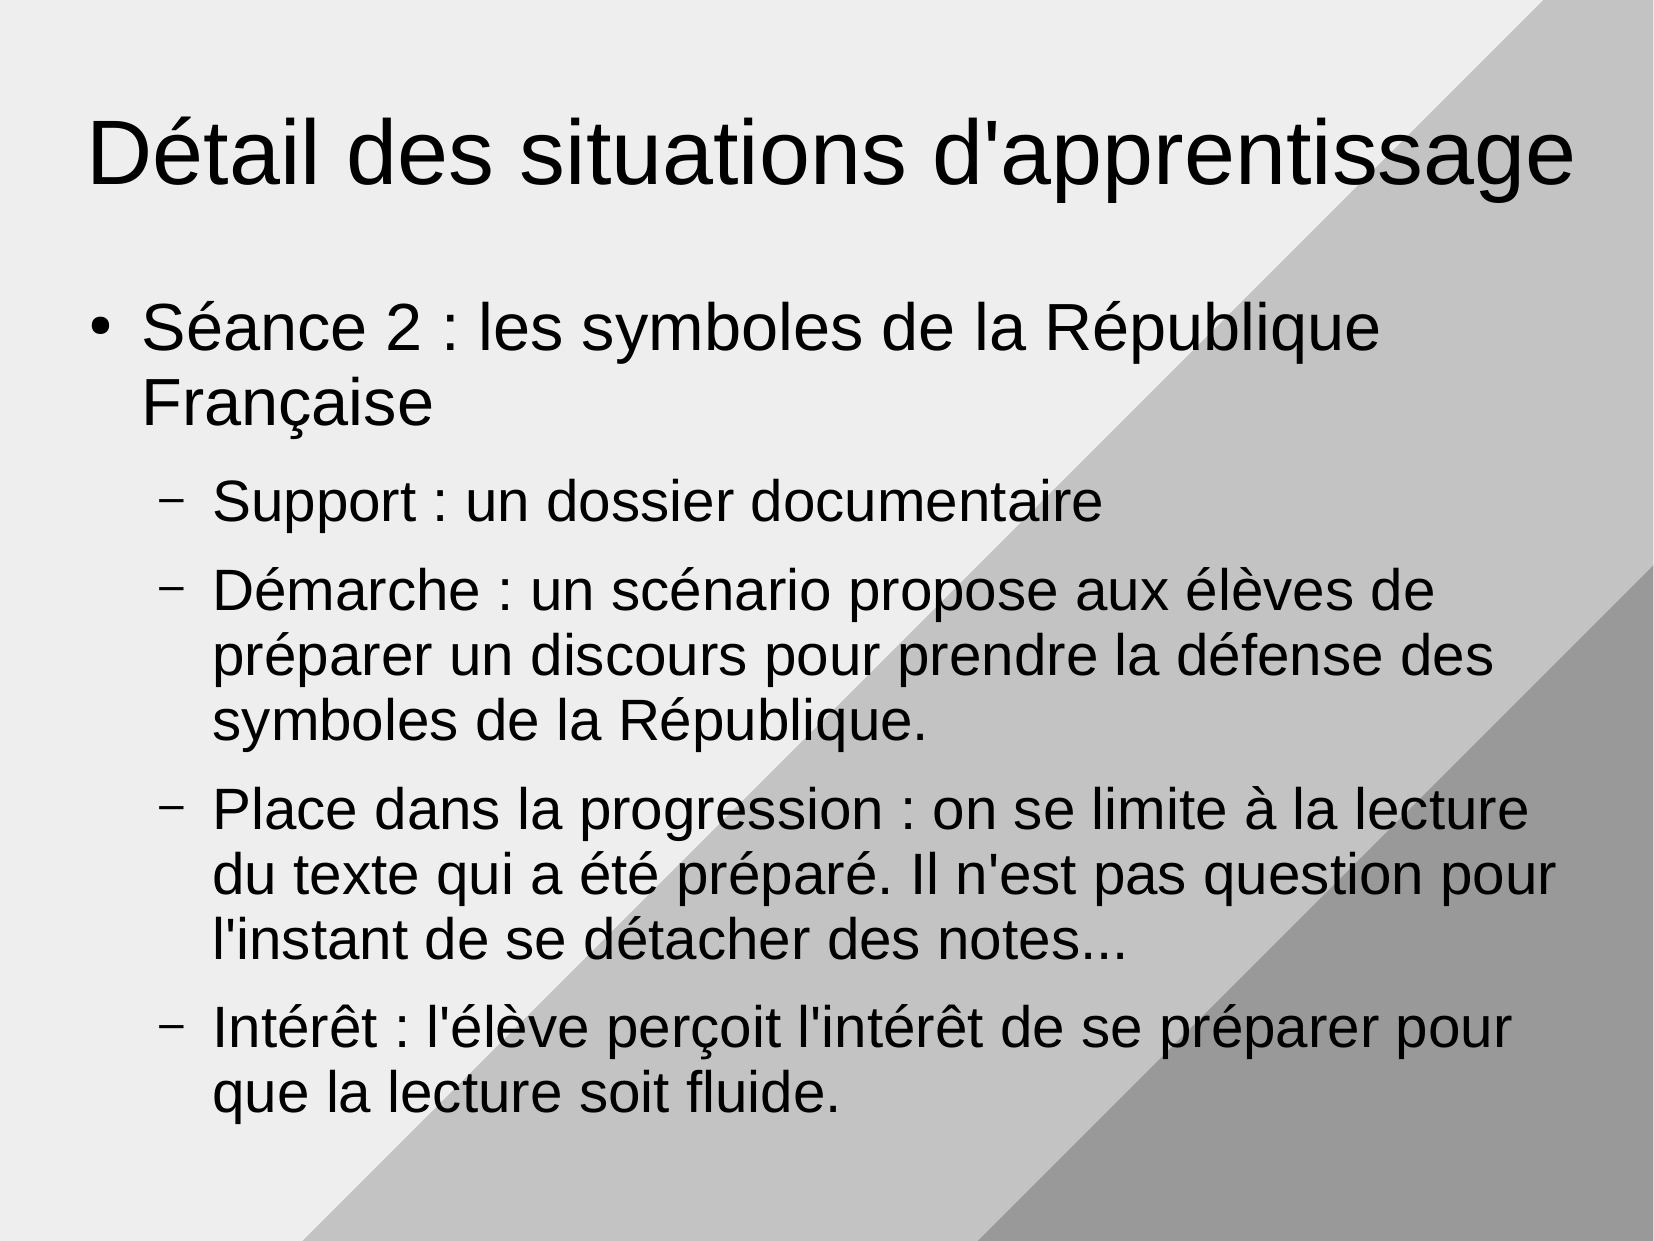

# Détail des situations d'apprentissage
Séance 2 : les symboles de la République Française
Support : un dossier documentaire
Démarche : un scénario propose aux élèves de préparer un discours pour prendre la défense des symboles de la République.
Place dans la progression : on se limite à la lecture du texte qui a été préparé. Il n'est pas question pour l'instant de se détacher des notes...
Intérêt : l'élève perçoit l'intérêt de se préparer pour que la lecture soit fluide.